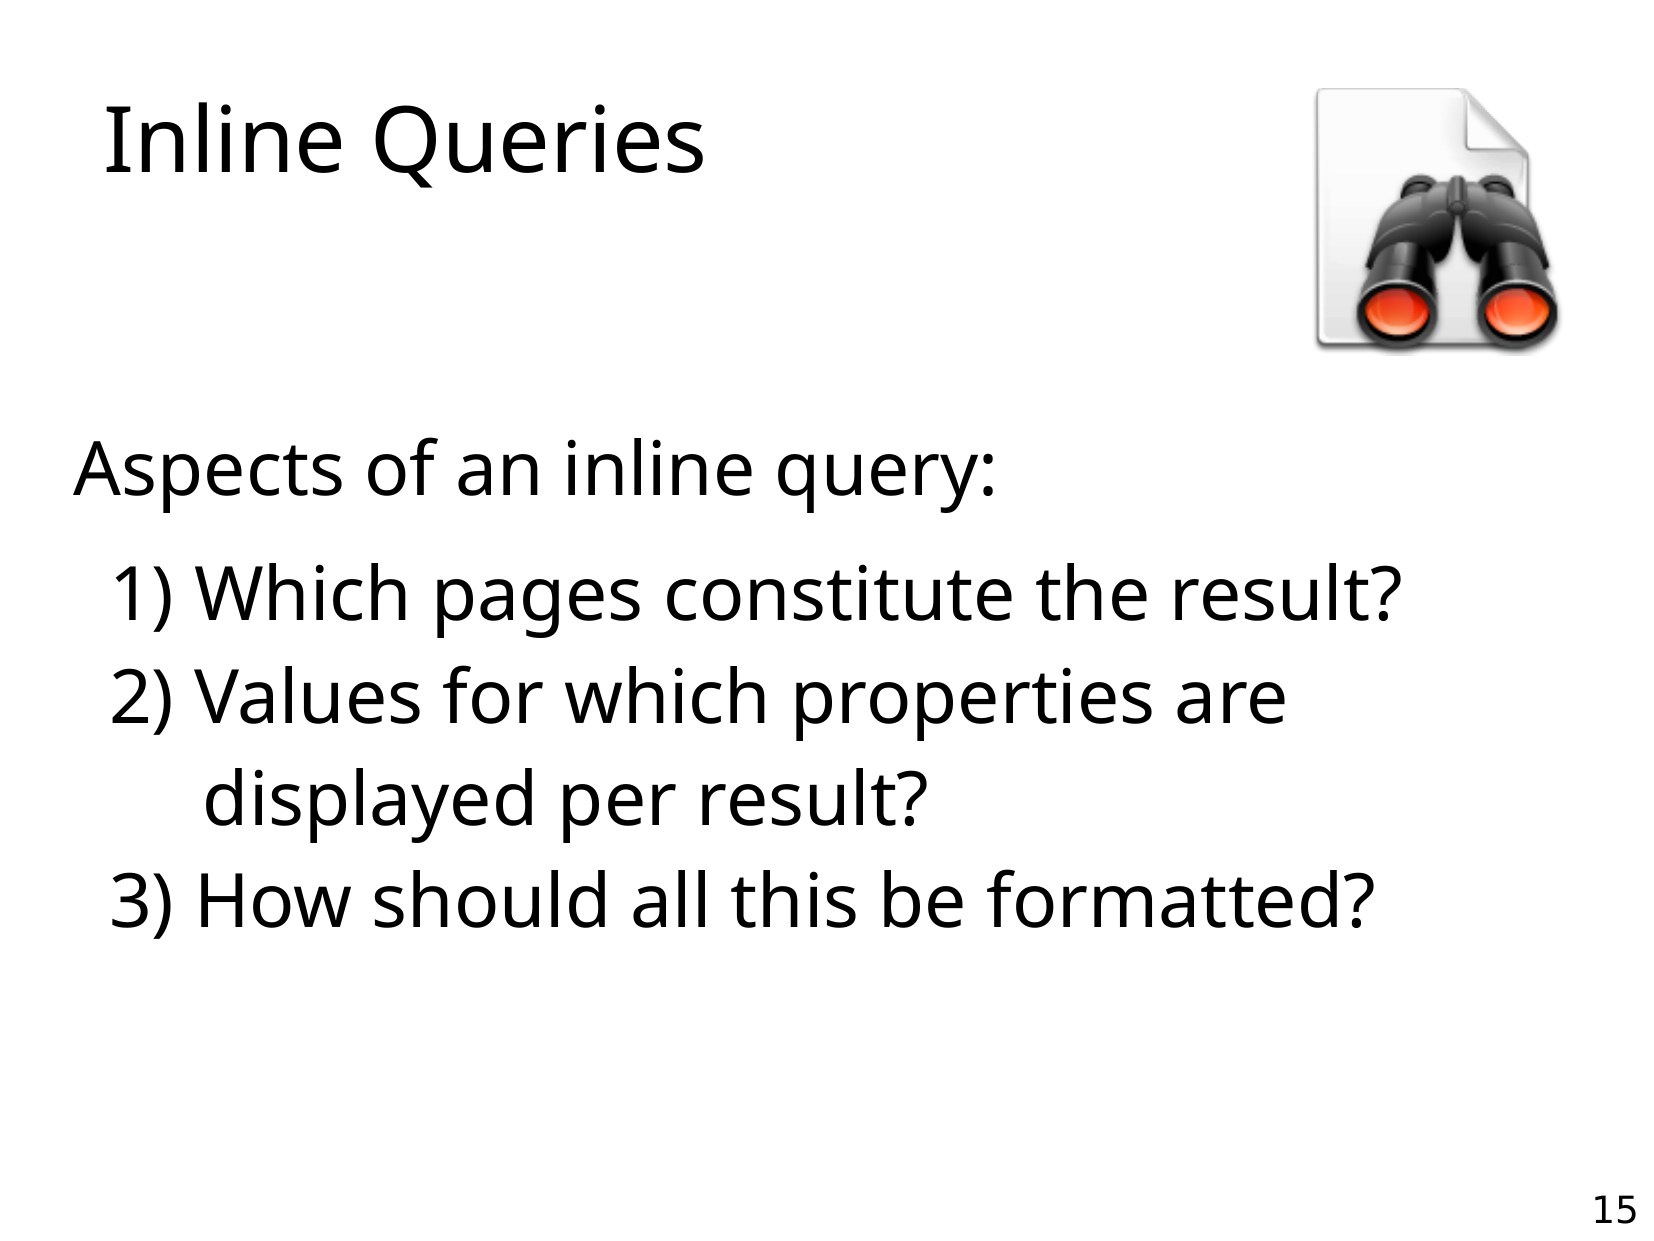

Inline Queries
Aspects of an inline query:
 Which pages constitute the result?
 Values for which properties are
 displayed per result?
 How should all this be formatted?
15